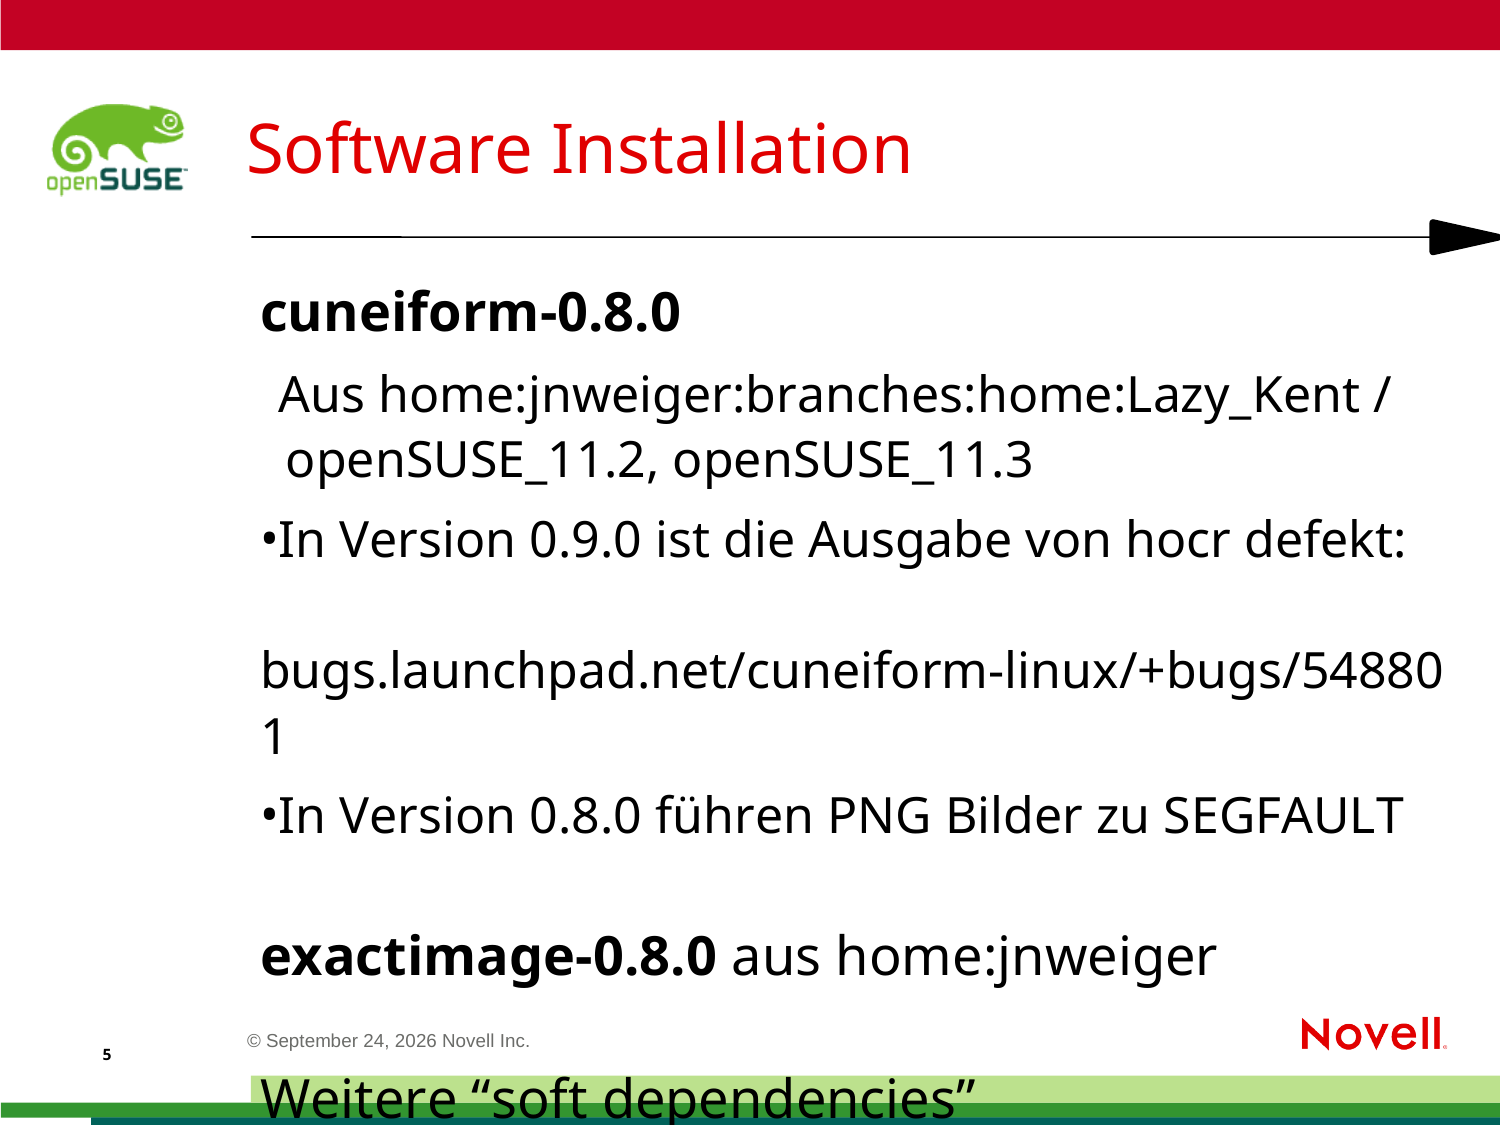

# Software Installation
cuneiform-0.8.0
Aus home:jnweiger:branches:home:Lazy_Kent /
 openSUSE_11.2, openSUSE_11.3
In Version 0.9.0 ist die Ausgabe von hocr defekt:
 bugs.launchpad.net/cuneiform-linux/+bugs/548801
In Version 0.8.0 führen PNG Bilder zu SEGFAULT
exactimage-0.8.0 aus home:jnweiger
Weitere “soft dependencies”
→ scanimage, gimp, xv, gwenview, okular, …